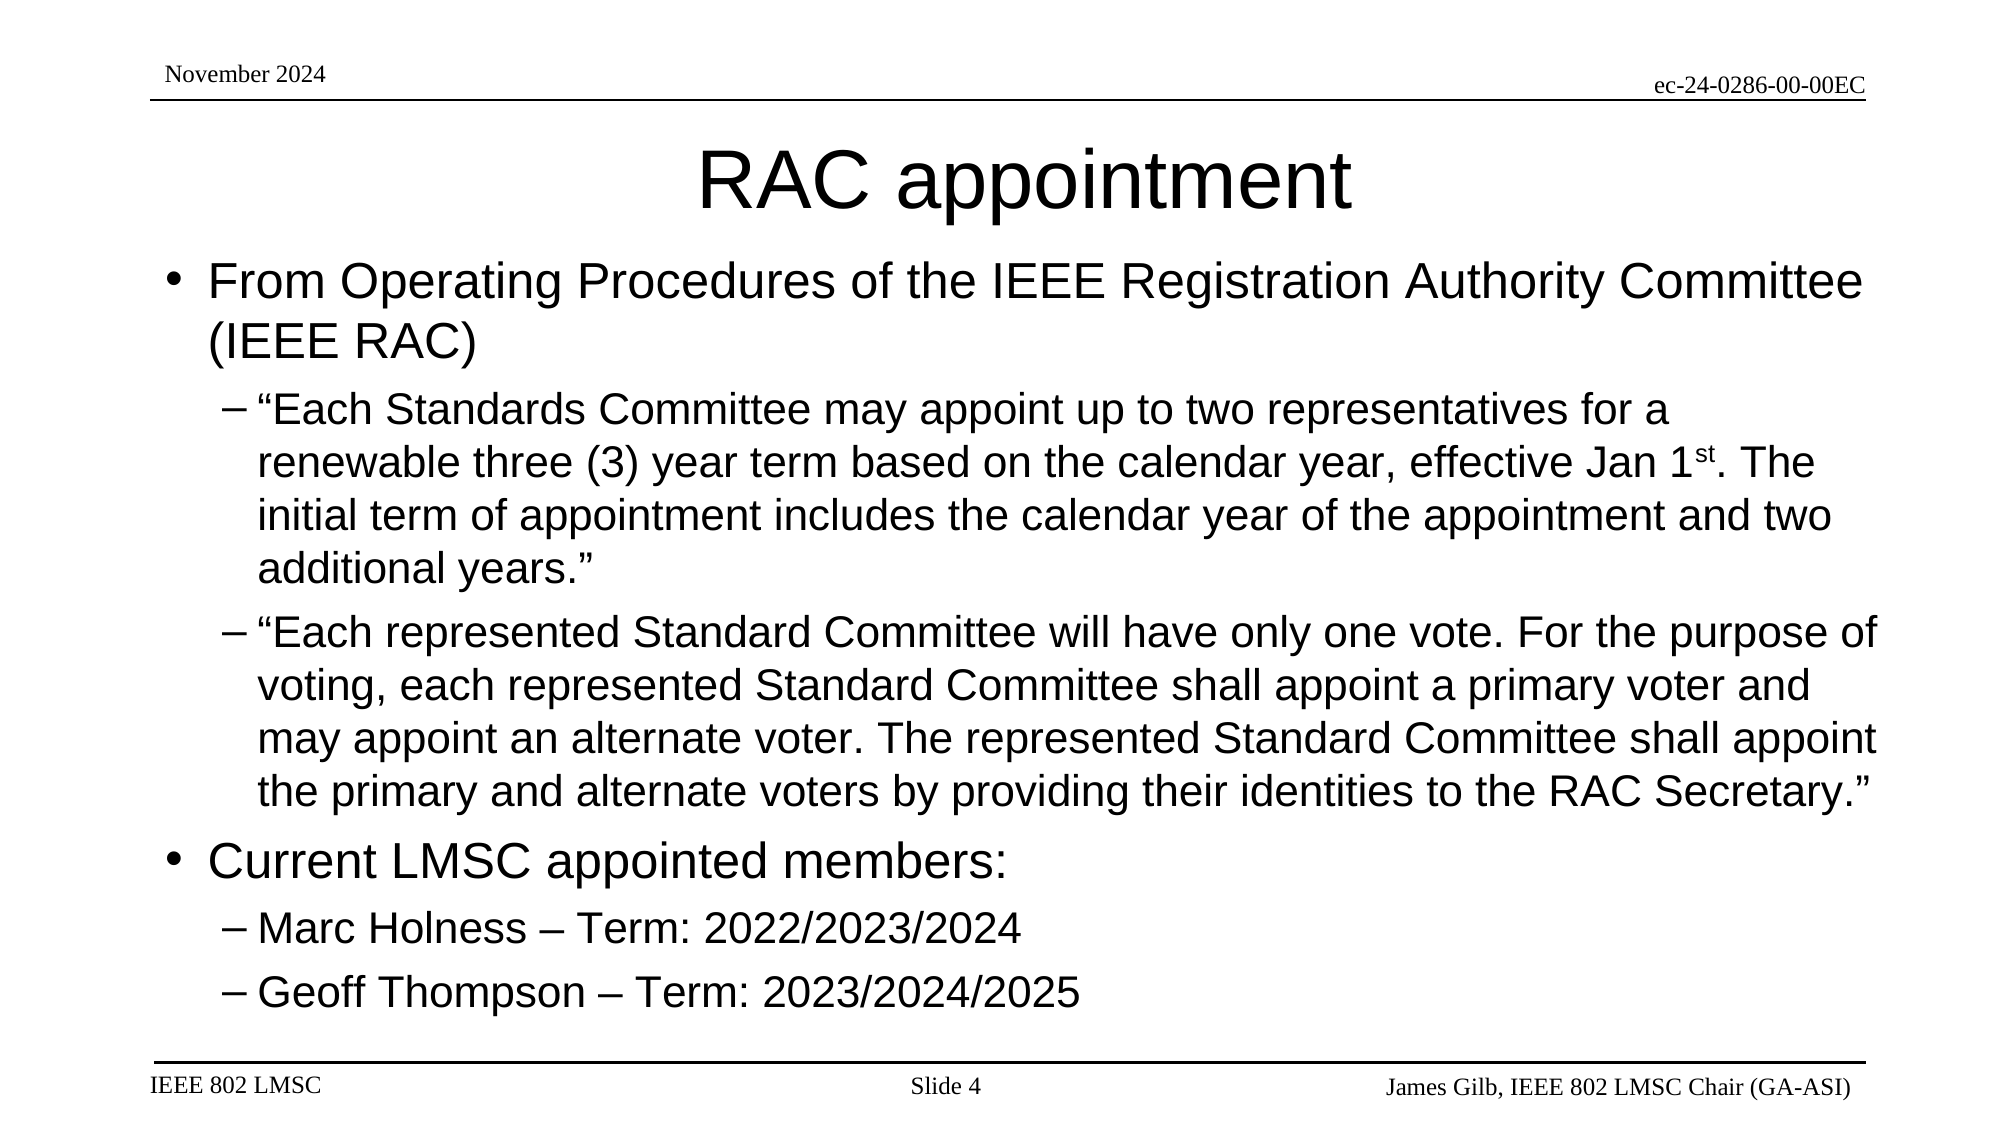

# RAC appointment
From Operating Procedures of the IEEE Registration Authority Committee (IEEE RAC)
“Each Standards Committee may appoint up to two representatives for a renewable three (3) year term based on the calendar year, effective Jan 1st. The initial term of appointment includes the calendar year of the appointment and two additional years.”
“Each represented Standard Committee will have only one vote. For the purpose of voting, each represented Standard Committee shall appoint a primary voter and may appoint an alternate voter. The represented Standard Committee shall appoint the primary and alternate voters by providing their identities to the RAC Secretary.”
Current LMSC appointed members:
Marc Holness – Term: 2022/2023/2024
Geoff Thompson – Term: 2023/2024/2025
4